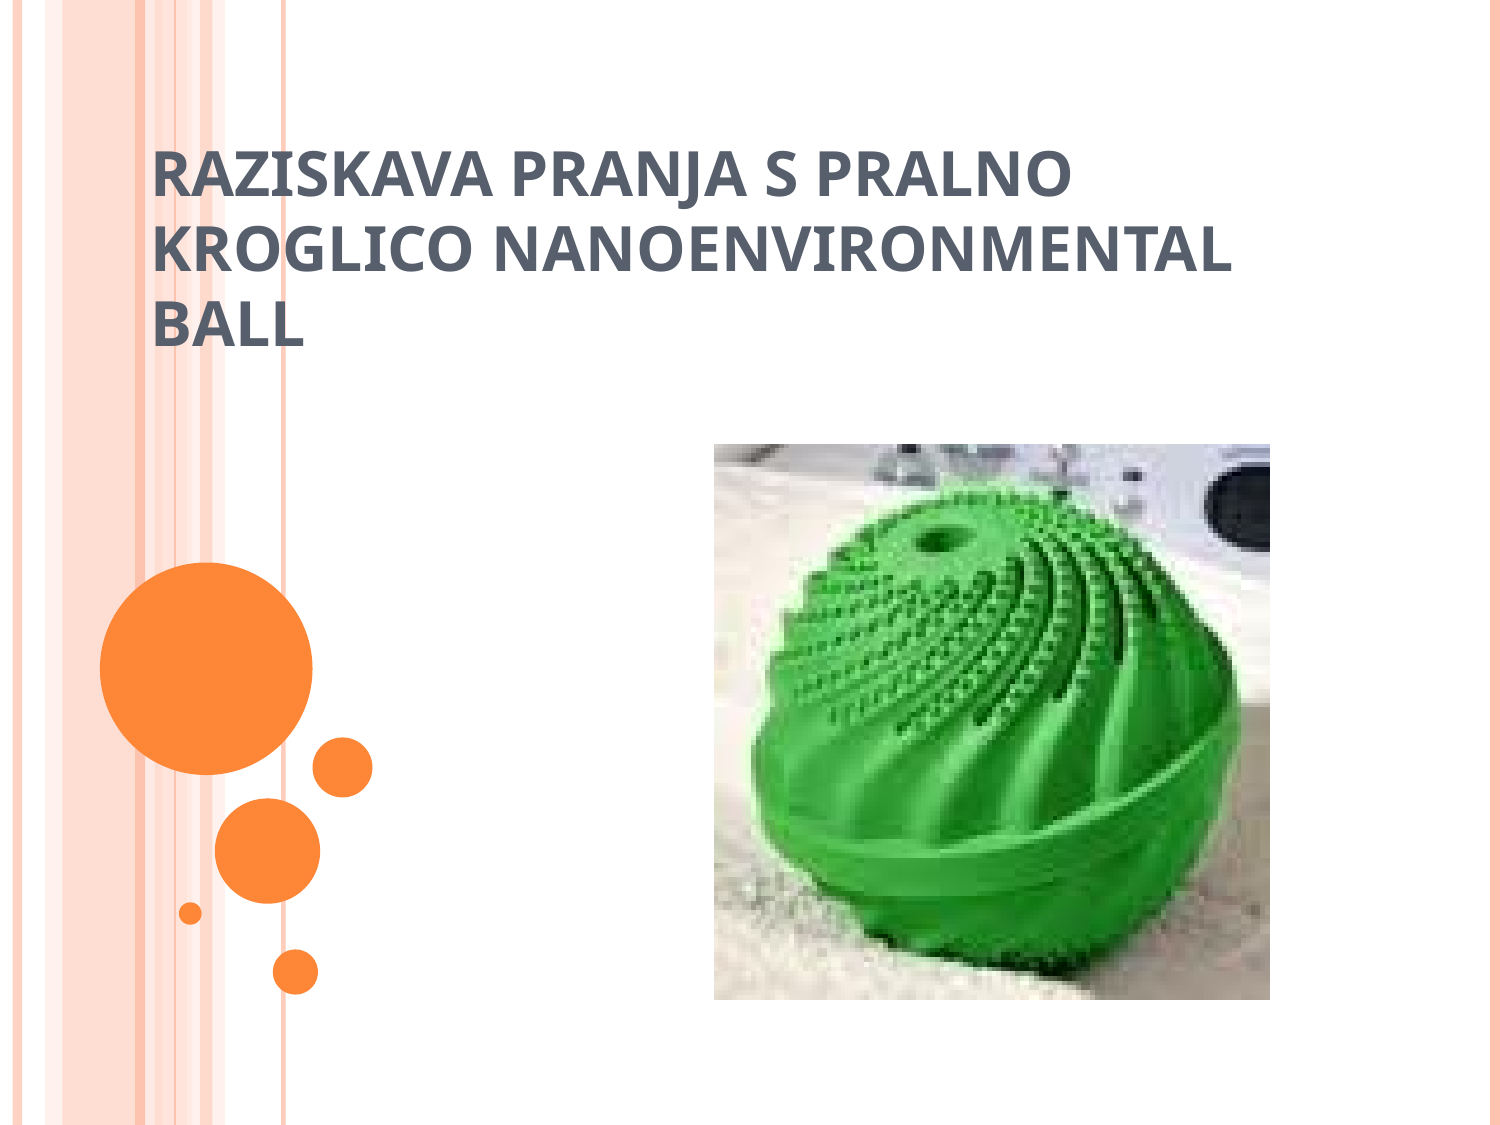

# RAZISKAVA PRANJA S PRALNO KROGLICO NANOENVIRONMENTAL BALL